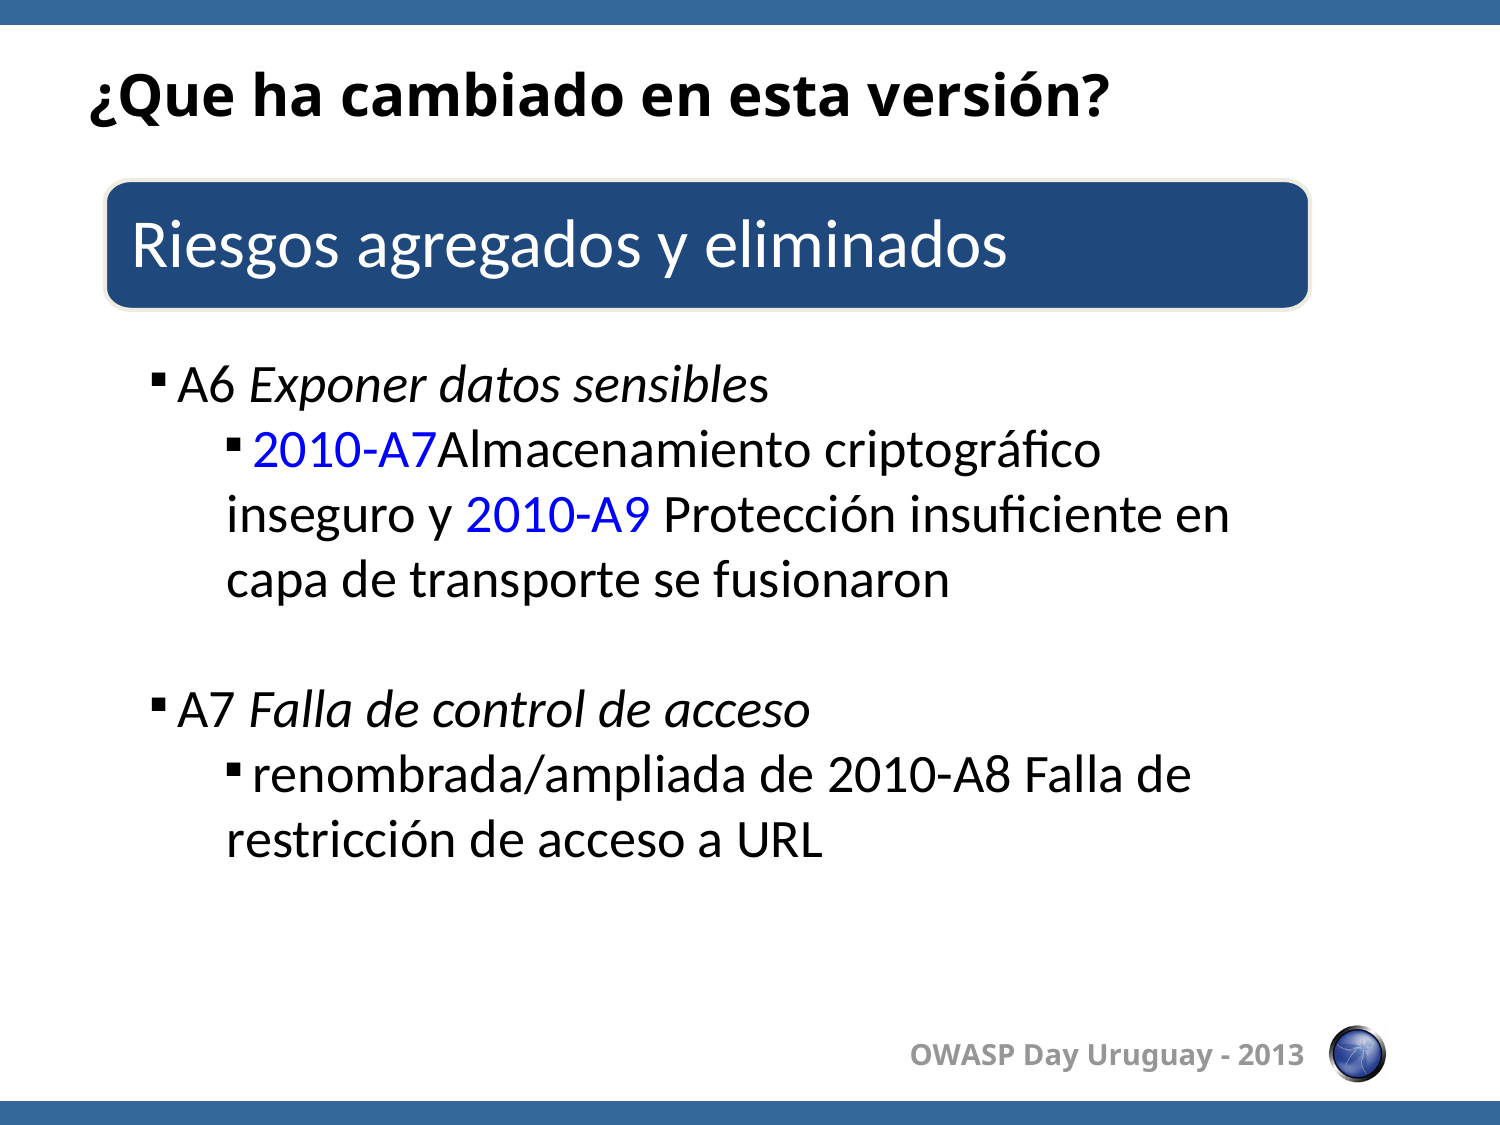

# ¿Que ha cambiado en esta versión?
Riesgos agregados y eliminados
 A6 Exponer datos sensibles
 2010-A7Almacenamiento criptográfico inseguro y 2010-A9 Protección insuficiente en capa de transporte se fusionaron
 A7 Falla de control de acceso
 renombrada/ampliada de 2010-A8 Falla de restricción de acceso a URL